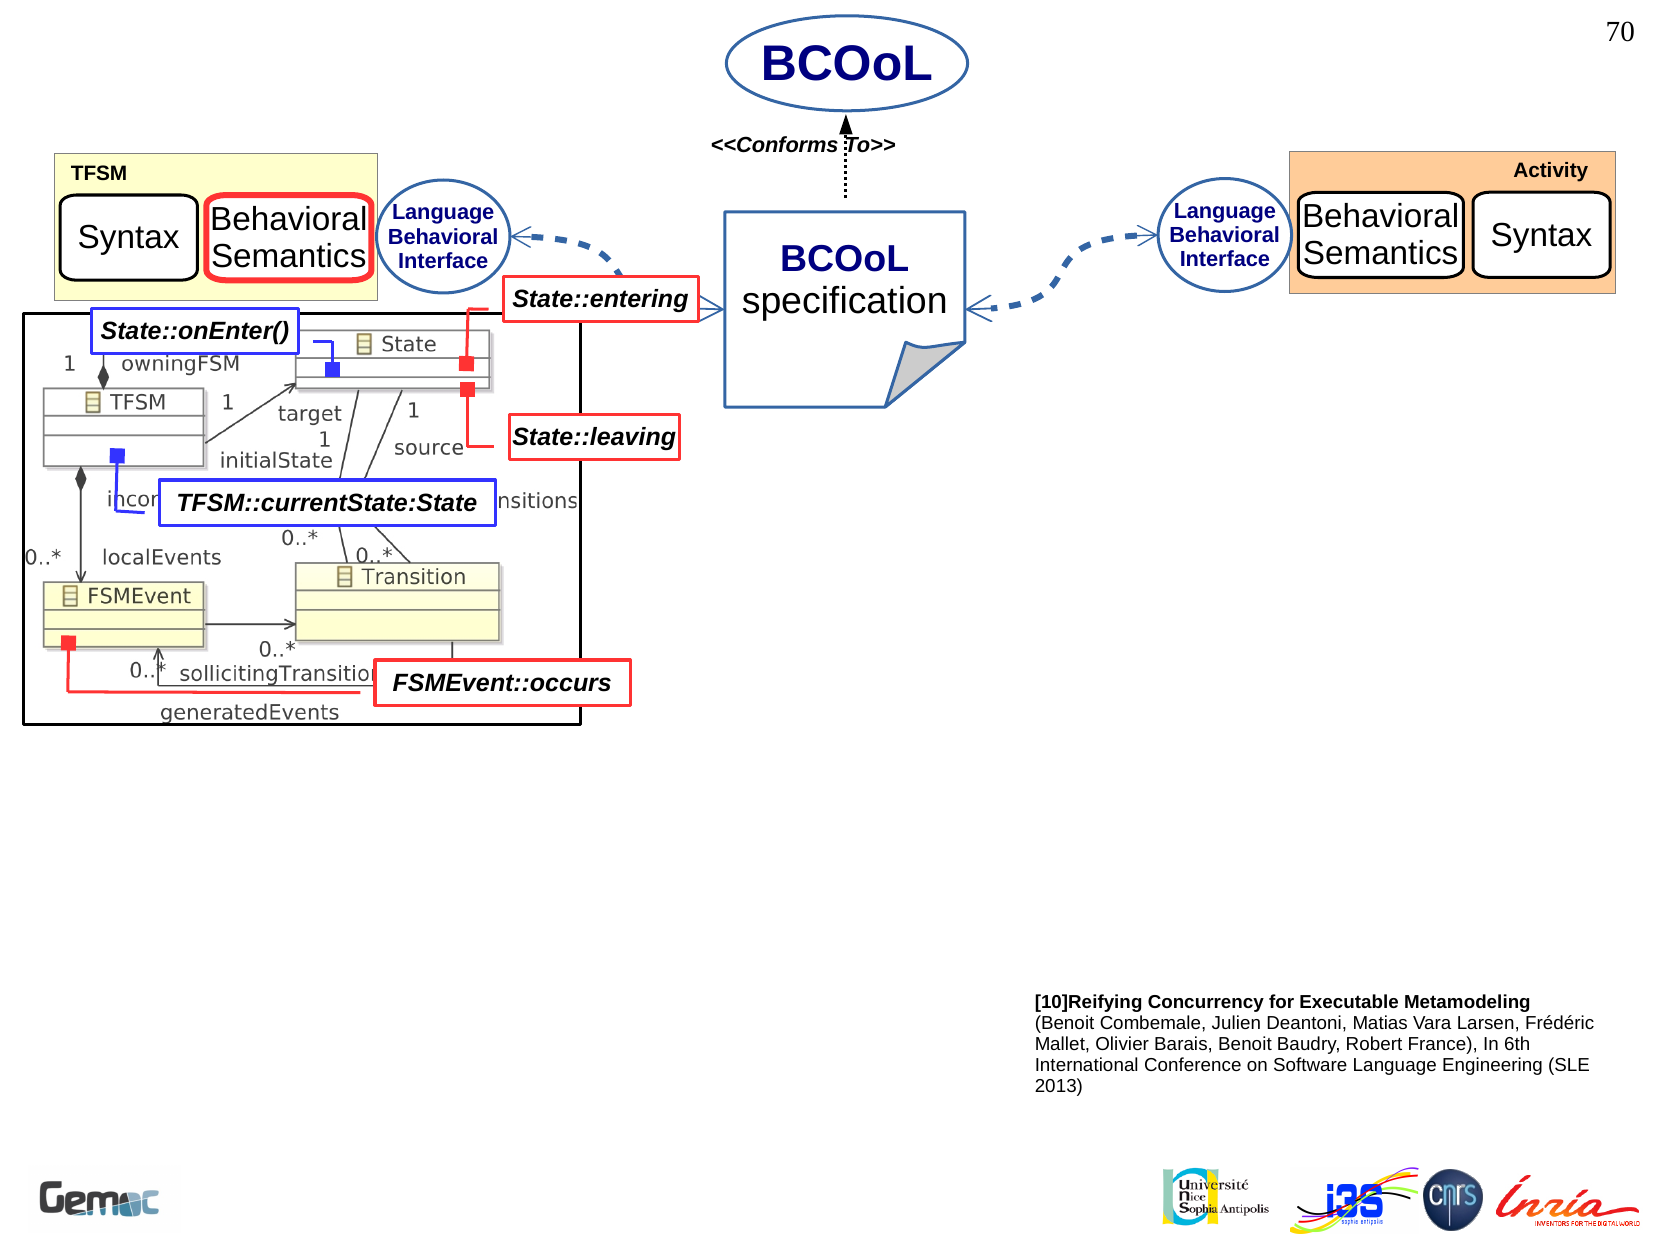

70
BCOoL
<<Conforms To>>
Activity
TFSM
Language
Behavioral
Interface
Language
Behavioral
Interface
Behavioral
Semantics
Syntax
Syntax
Behavioral
Semantics
BCOoL
specification
State::entering
State::onEnter()
State::leaving
TFSM::currentState:State
FSMEvent::occurs
[10]Reifying Concurrency for Executable Metamodeling
(Benoit Combemale, Julien Deantoni, Matias Vara Larsen, Frédéric Mallet, Olivier Barais, Benoit Baudry, Robert France), In 6th International Conference on Software Language Engineering (SLE 2013)
Language 2
Language 2
Language 2
Language 2
Language 2
Language 2
 generates
 generates
 generates
 generates
 generates
 generates
Conforms to
Conforms to
Conforms to
Conforms to
Conforms to
Conforms to
System
Designer
System
Designer
System
Designer
System
Designer
System
Designer
System
Designer
defines
defines
defines
defines
defines
defines
Model 1
Model 2
Model 3
Model 1
Model 2
Model 3
Model 1
Model 2
Model 3
Model 1
Model 2
Model 3
Model 1
Model 2
Model 3
Model 1
Model 2
Model 3
 Coordination
/
Communication
 Coordination
/
Communication
 Coordination
/
Communication
 Coordination
/
Communication
 Coordination
/
Communication
 Coordination
/
Communication
Model A
Model B
Model B
Model A
Model B
Model B
Model A
Model B
Model B
Model A
Model B
Model B
Model A
Model B
Model B
Model A
Model B
Model B